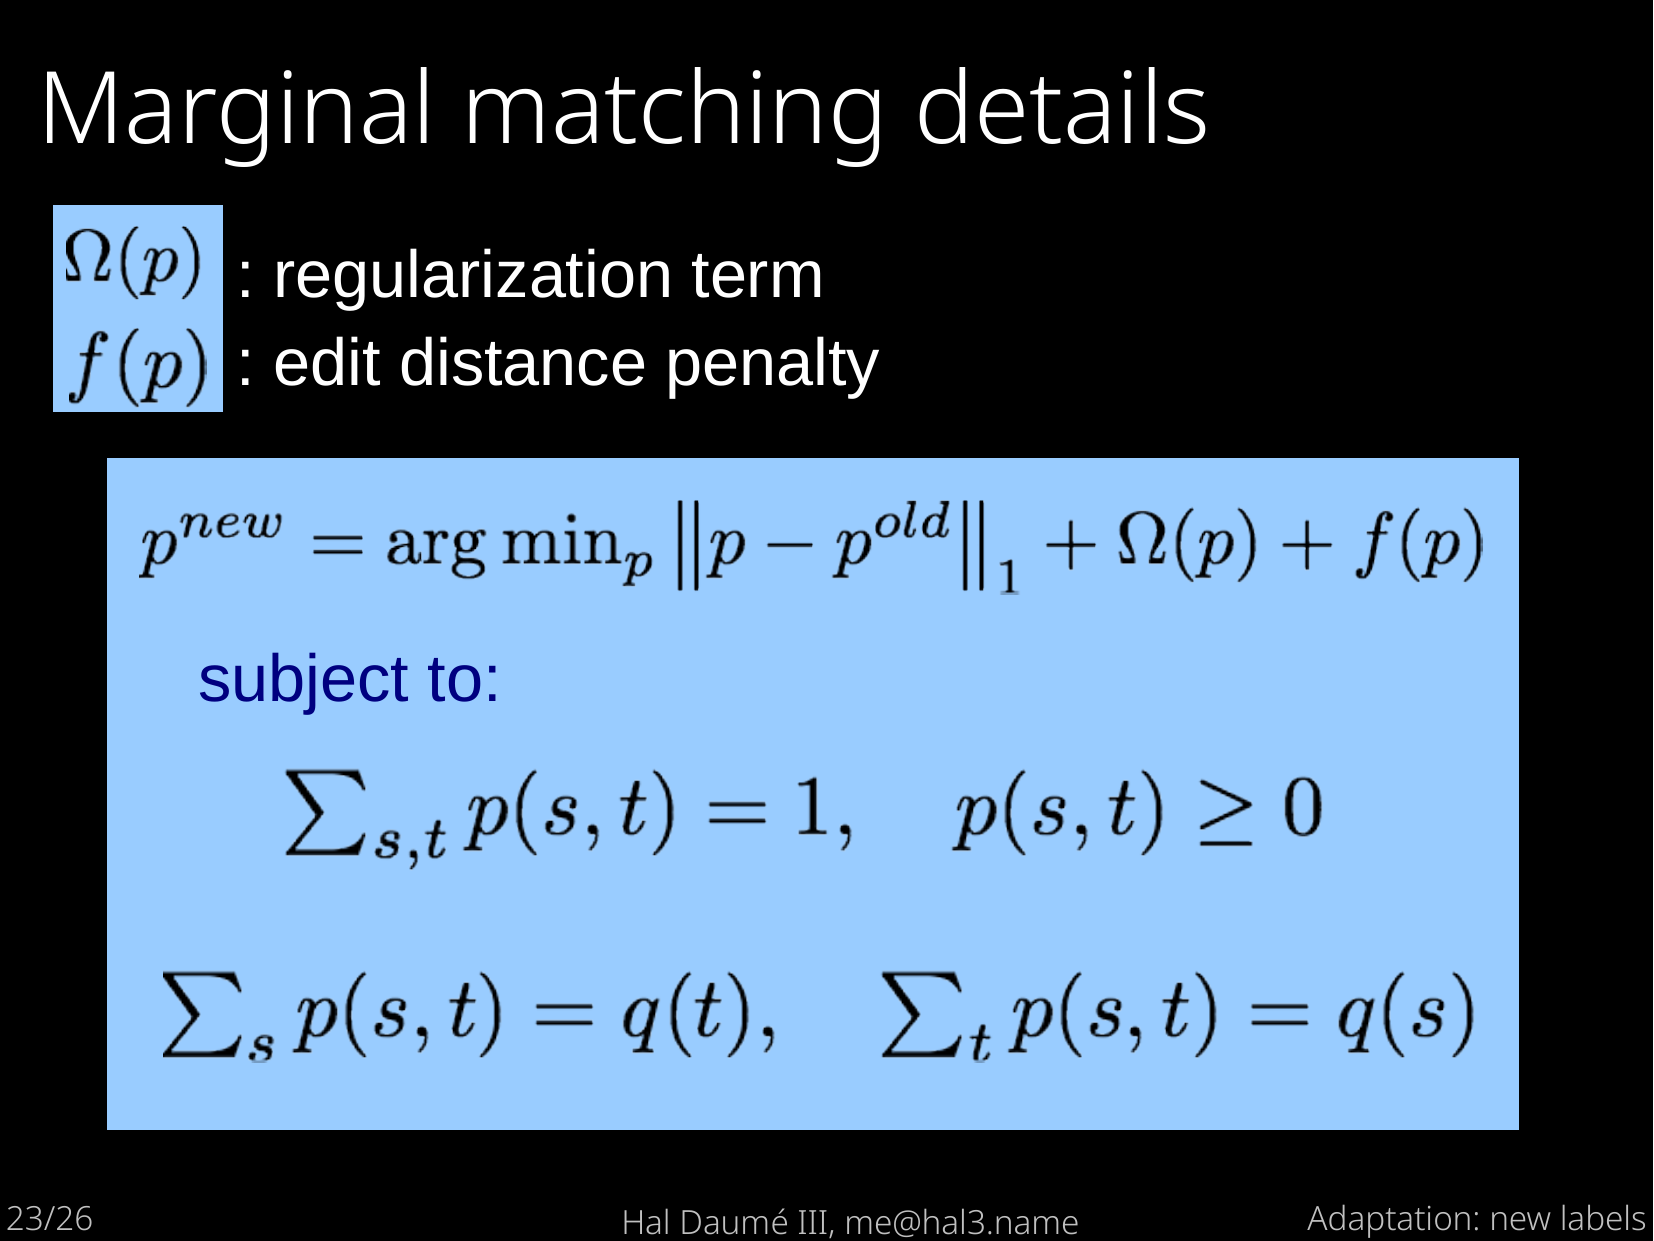

# Marginal matching details
 : regularization term
 : edit distance penalty
subject to: